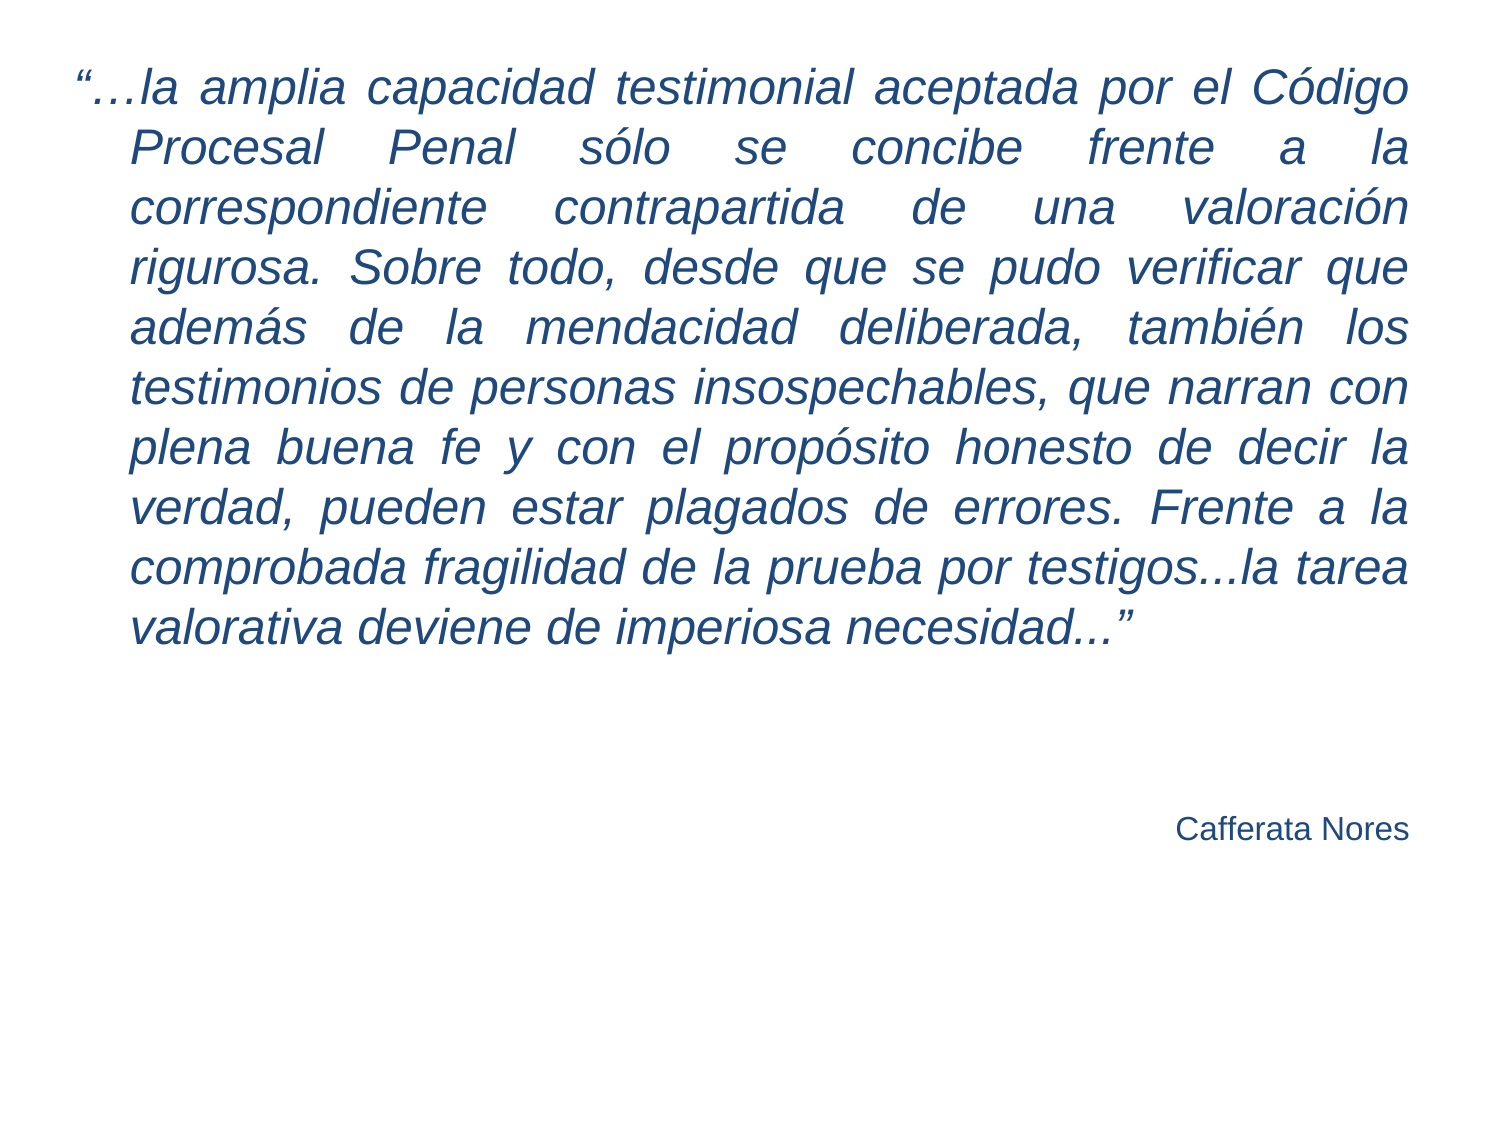

# “…la amplia capacidad testimonial aceptada por el Código Procesal Penal sólo se concibe frente a la correspondiente contrapartida de una valoración rigurosa. Sobre todo, desde que se pudo verificar que además de la mendacidad deliberada, también los testimonios de personas insospechables, que narran con plena buena fe y con el propósito honesto de decir la verdad, pueden estar plagados de errores. Frente a la comprobada fragilidad de la prueba por testigos...la tarea valorativa deviene de imperiosa necesidad...”
Cafferata Nores